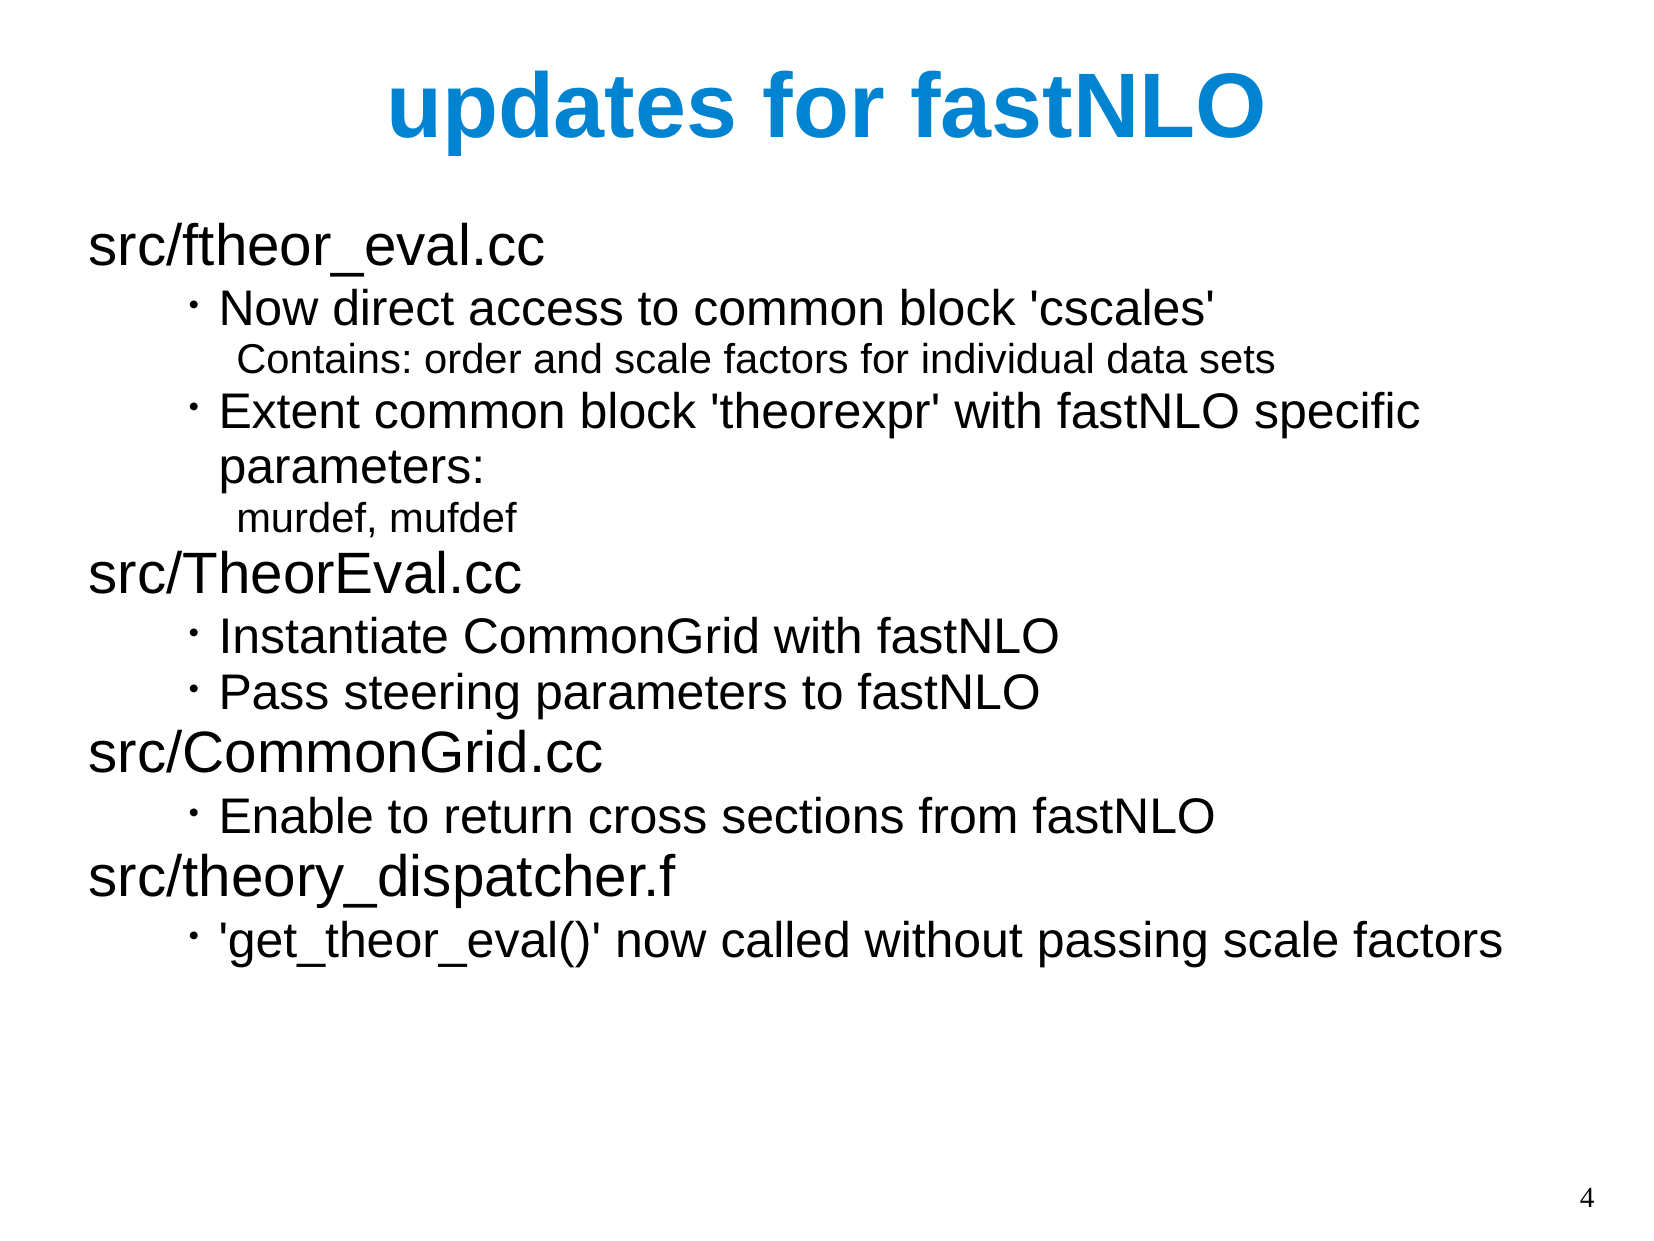

# updates for fastNLO
src/ftheor_eval.cc
Now direct access to common block 'cscales'
Contains: order and scale factors for individual data sets
Extent common block 'theorexpr' with fastNLO specific parameters:
murdef, mufdef
src/TheorEval.cc
Instantiate CommonGrid with fastNLO
Pass steering parameters to fastNLO
src/CommonGrid.cc
Enable to return cross sections from fastNLO
src/theory_dispatcher.f
'get_theor_eval()' now called without passing scale factors
4